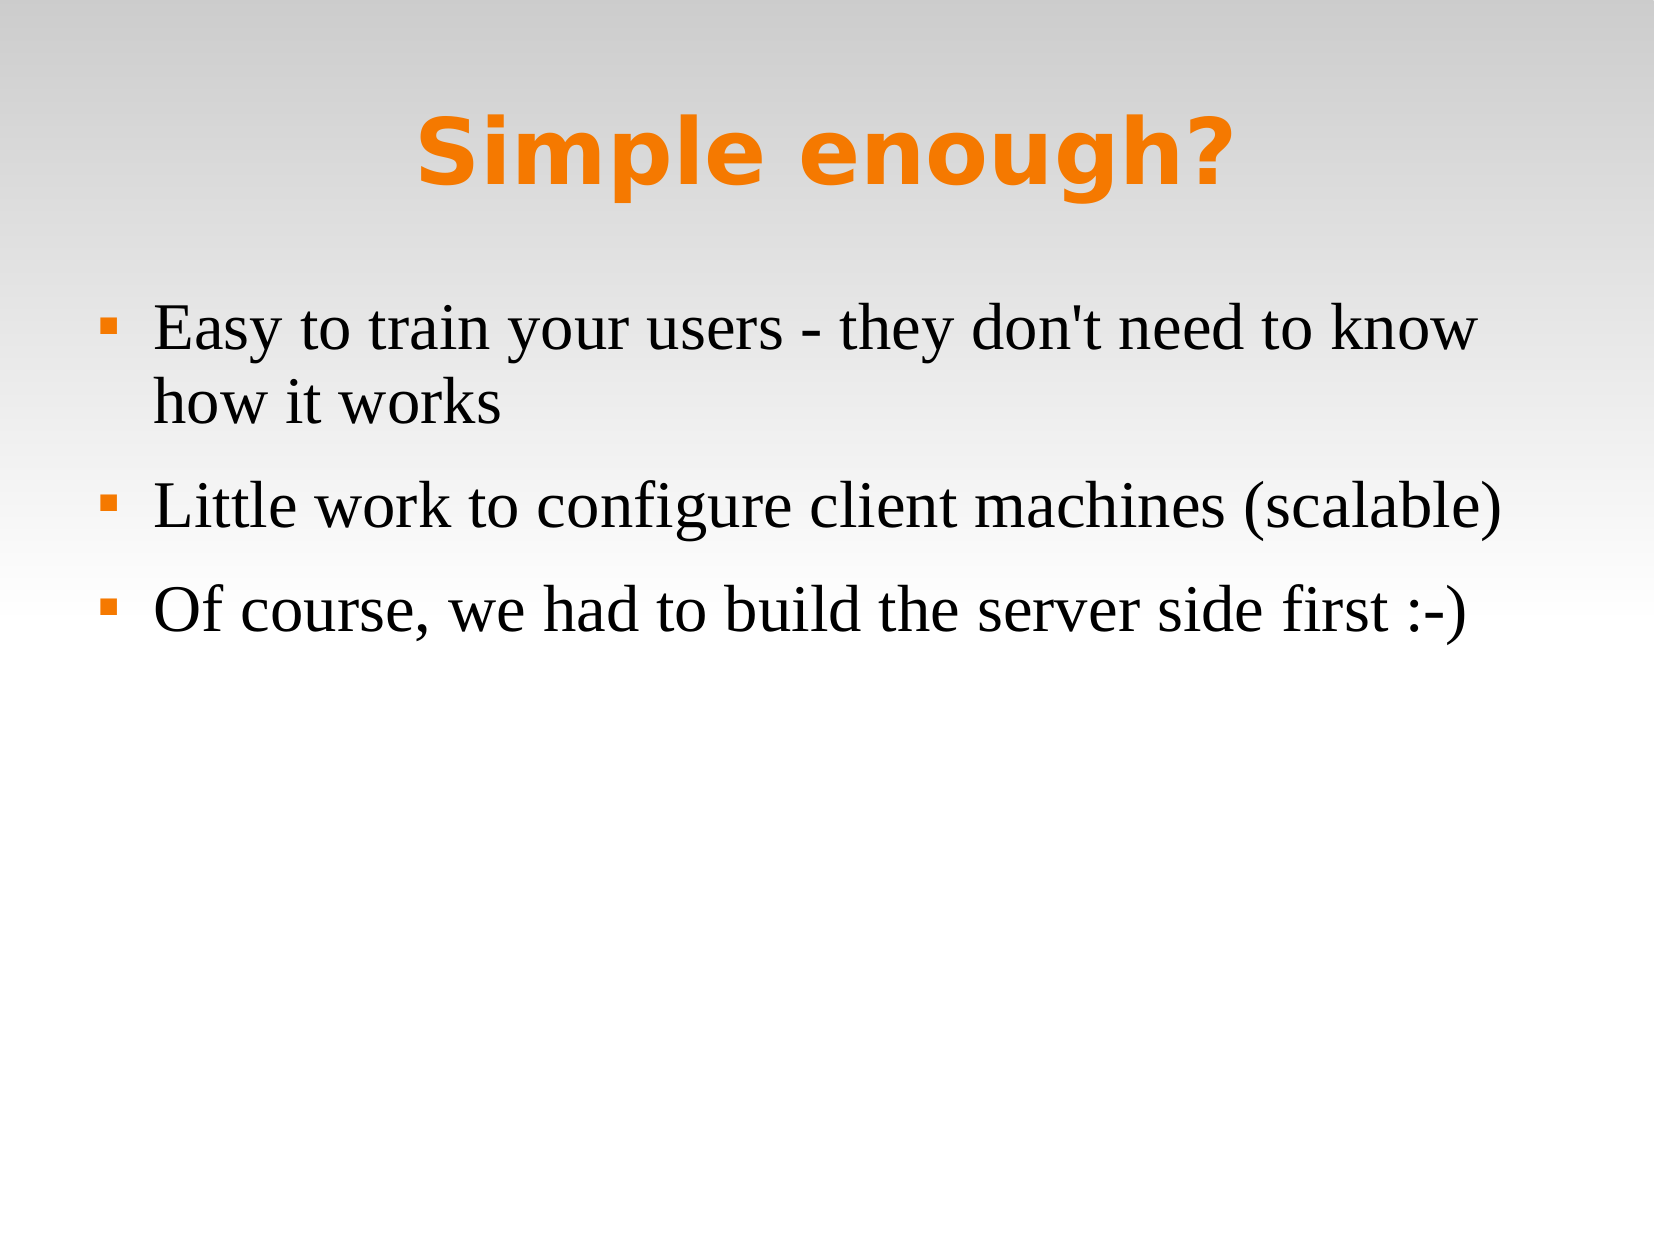

# Simple enough?
Easy to train your users - they don't need to know how it works
Little work to configure client machines (scalable)
Of course, we had to build the server side first :-)